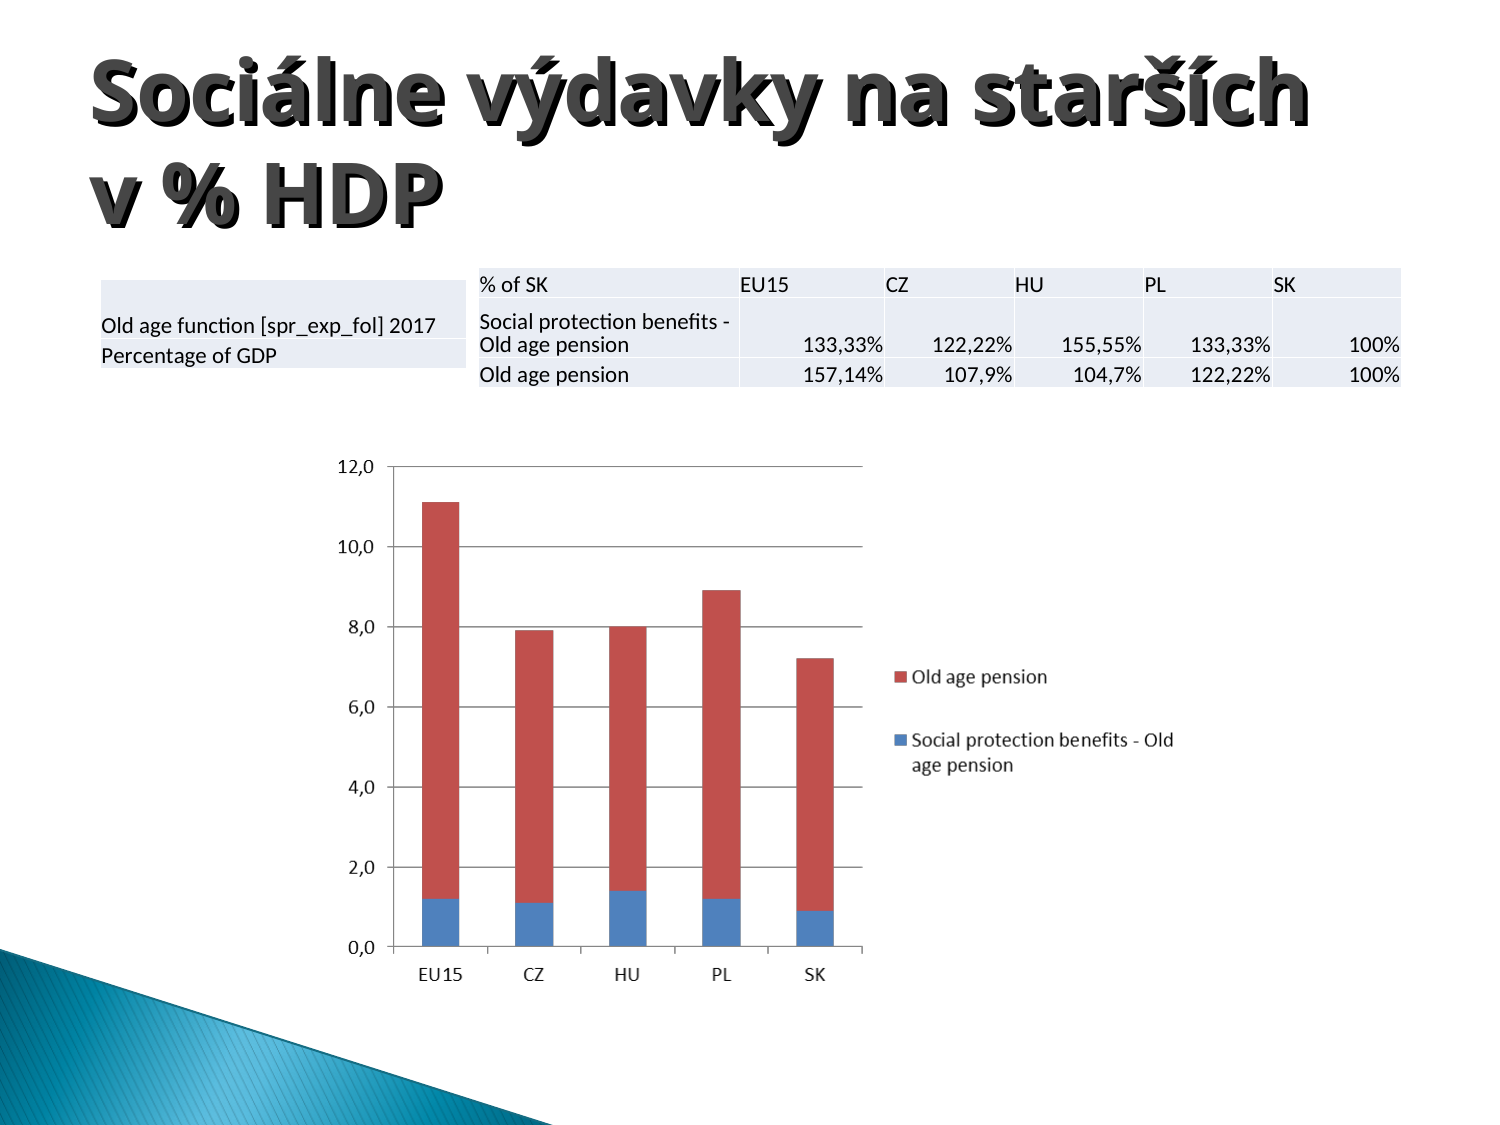

Sociálne výdavky na starších
v % HDP
| % of SK | EU15 | CZ | HU | PL | SK |
| --- | --- | --- | --- | --- | --- |
| Social protection benefits - Old age pension | 133,33% | 122,22% | 155,55% | 133,33% | 100% |
| Old age pension | 157,14% | 107,9% | 104,7% | 122,22% | 100% |
| Old age function [spr\_exp\_fol] 2017 |
| --- |
| Percentage of GDP |